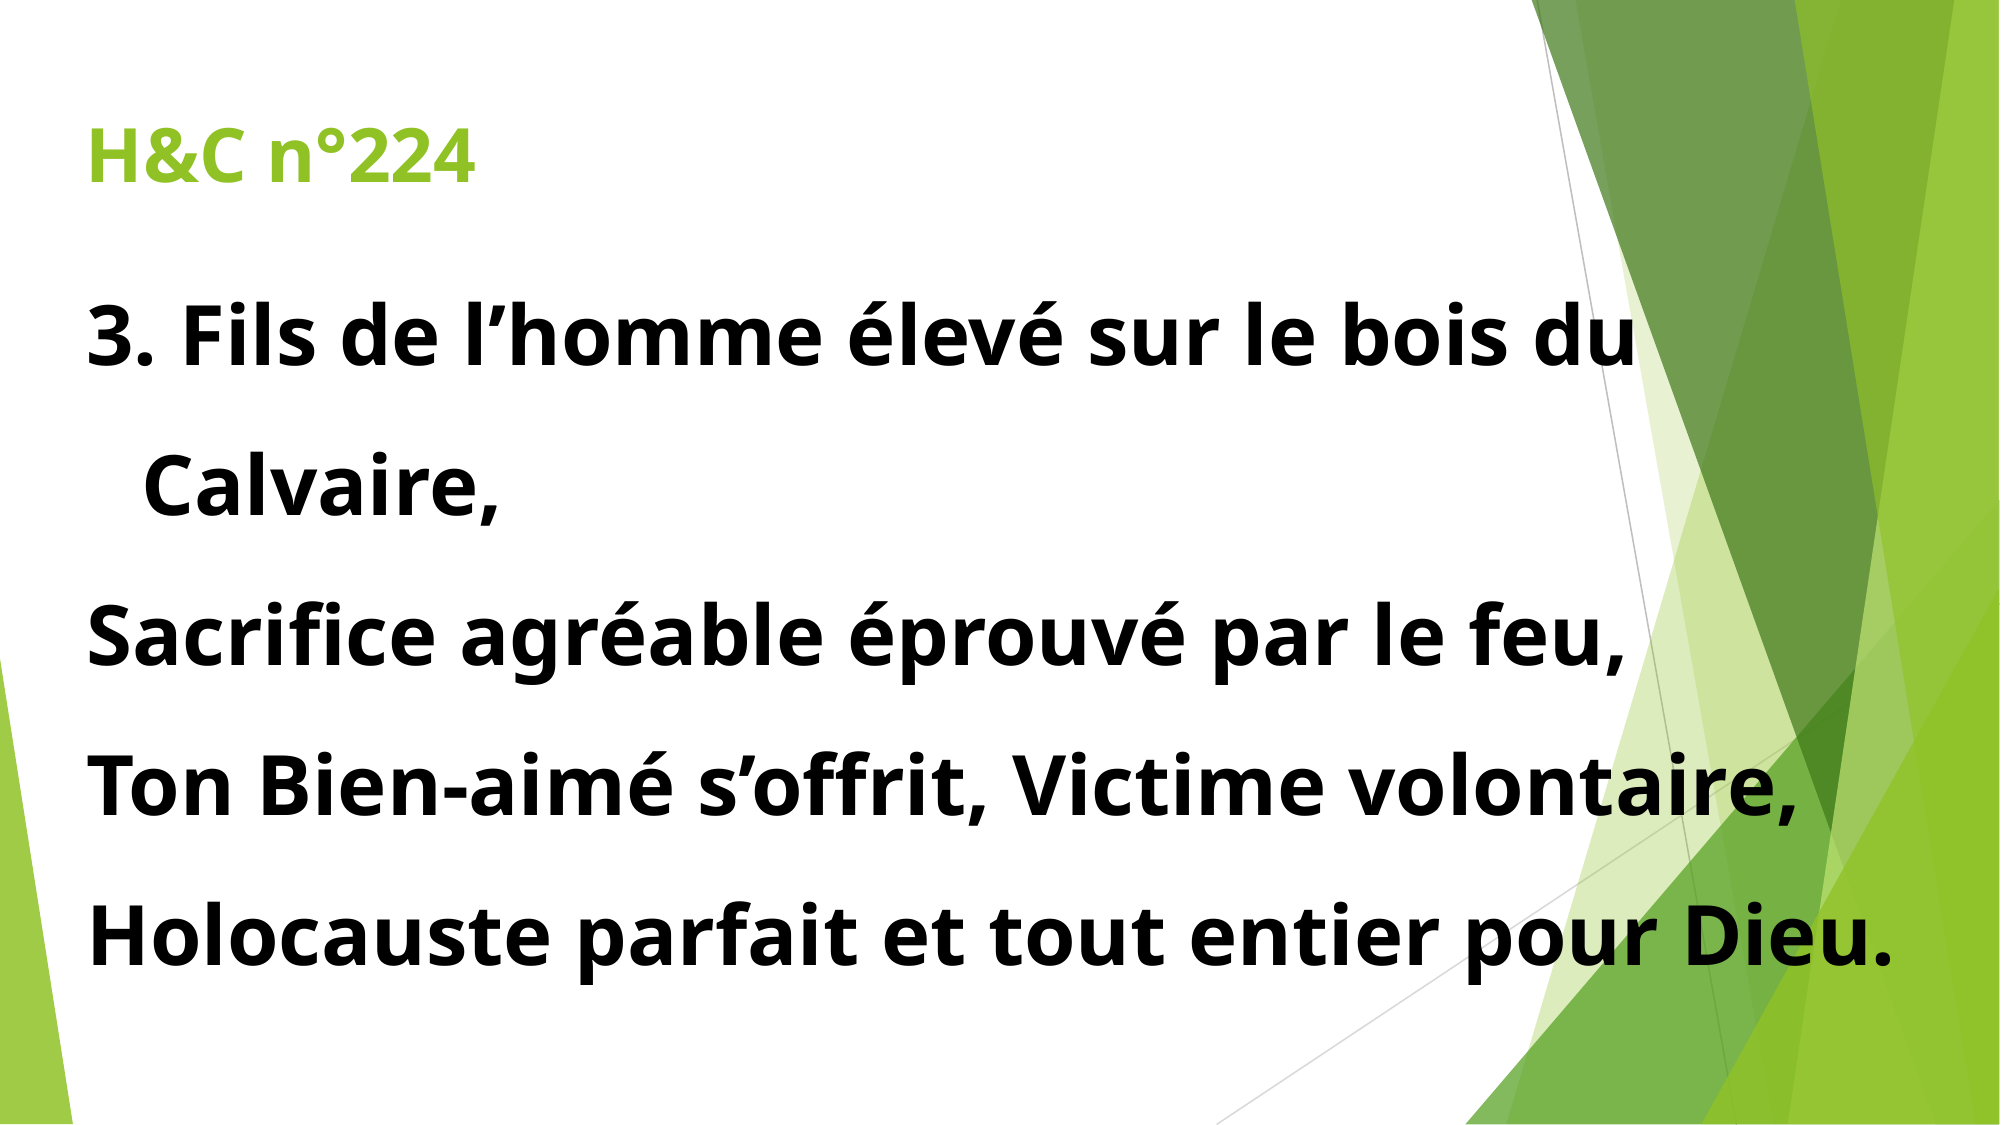

H&C n°224
3. Fils de l’homme élevé sur le bois du Calvaire,
Sacrifice agréable éprouvé par le feu,
Ton Bien-aimé s’offrit, Victime volontaire,
Holocauste parfait et tout entier pour Dieu.